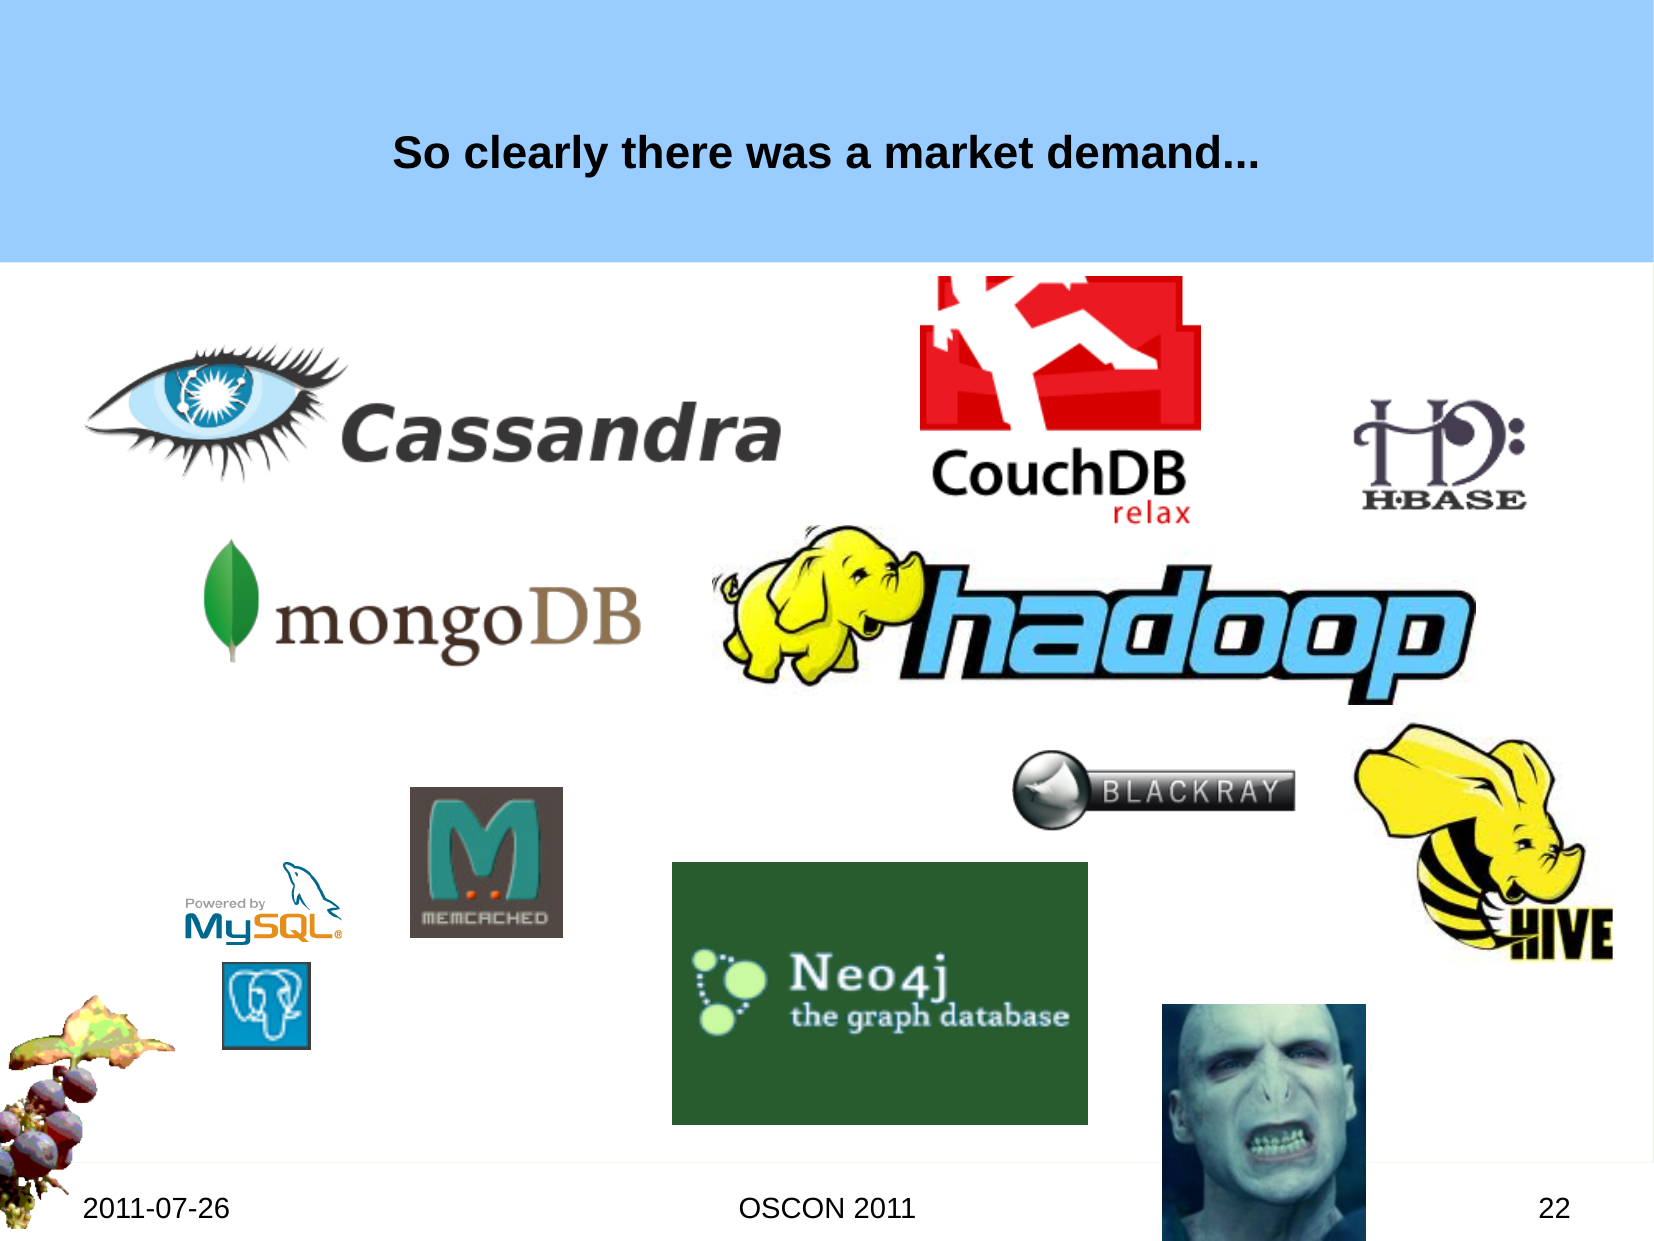

# So clearly there was a market demand...
2011-07-26
OSCON 2011
22